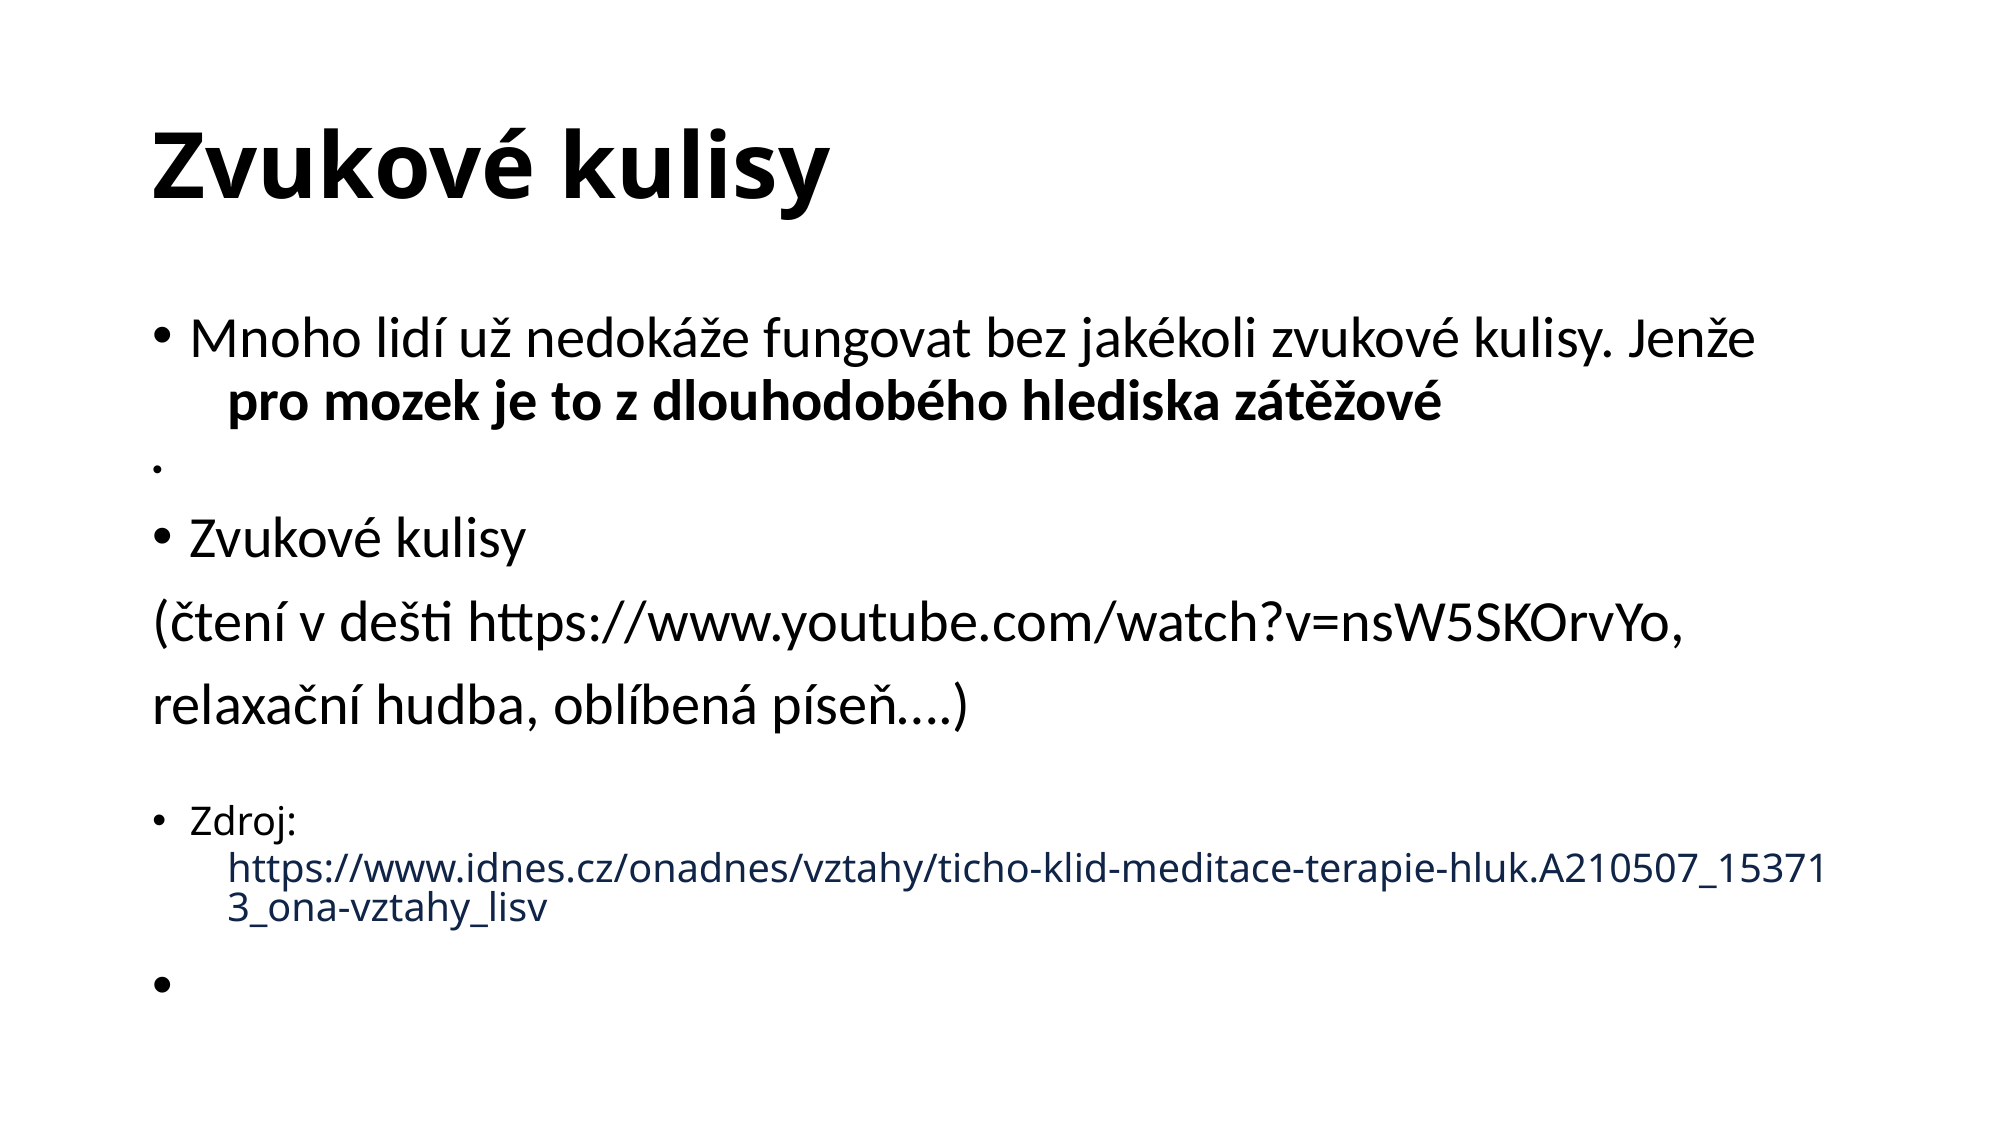

# Zvukové kulisy
Mnoho lidí už nedokáže fungovat bez jakékoli zvukové kulisy. Jenže pro mozek je to z dlouhodobého hlediska zátěžové
Zvukové kulisy
(čtení v dešti https://www.youtube.com/watch?v=nsW5SKOrvYo,
relaxační hudba, oblíbená píseň….)
Zdroj: https://www.idnes.cz/onadnes/vztahy/ticho-klid-meditace-terapie-hluk.A210507_153713_ona-vztahy_lisv